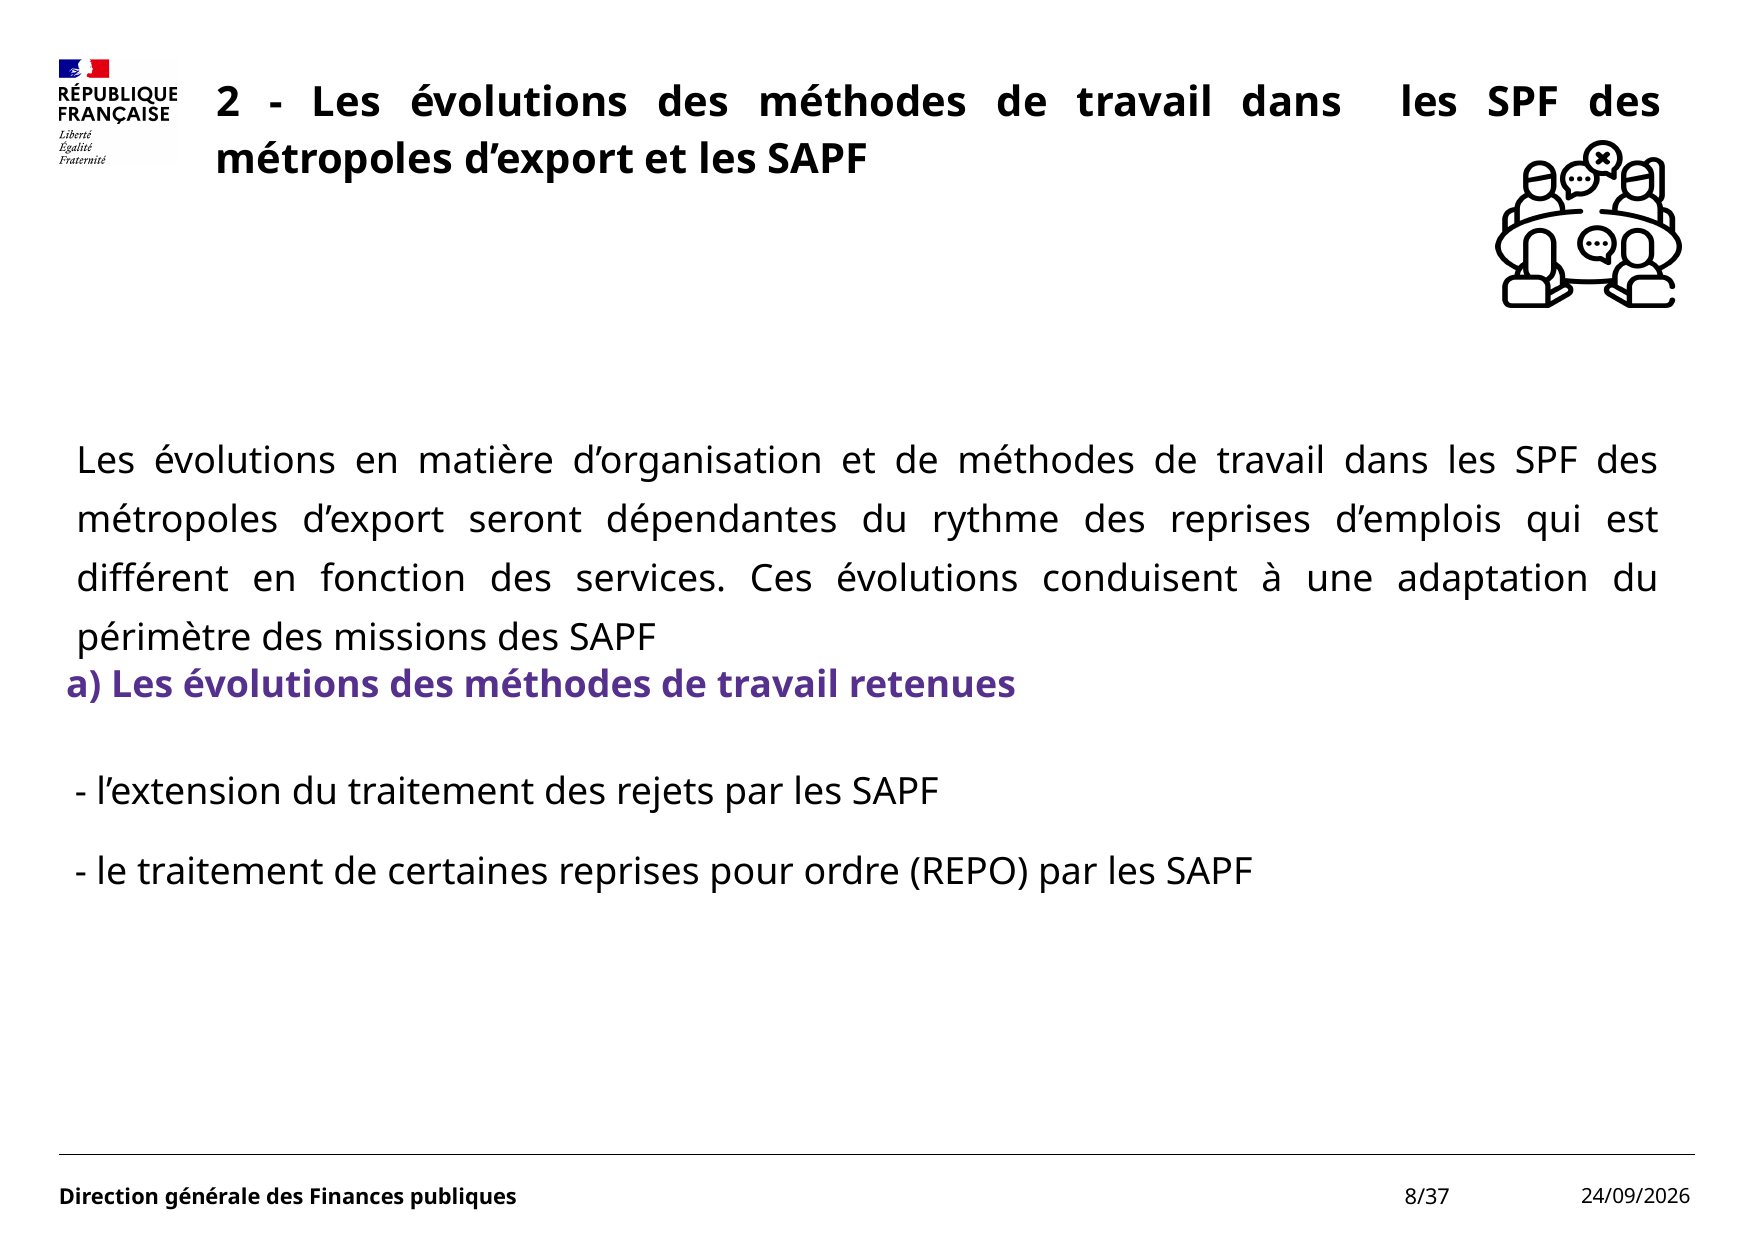

2 - Les évolutions des méthodes de travail dans les SPF des métropoles d’export et les SAPF
Les évolutions en matière d’organisation et de méthodes de travail dans les SPF des métropoles d’export seront dépendantes du rythme des reprises d’emplois qui est différent en fonction des services. Ces évolutions conduisent à une adaptation du périmètre des missions des SAPF
a) Les évolutions des méthodes de travail retenues
- l’extension du traitement des rejets par les SAPF
- le traitement de certaines reprises pour ordre (REPO) par les SAPF